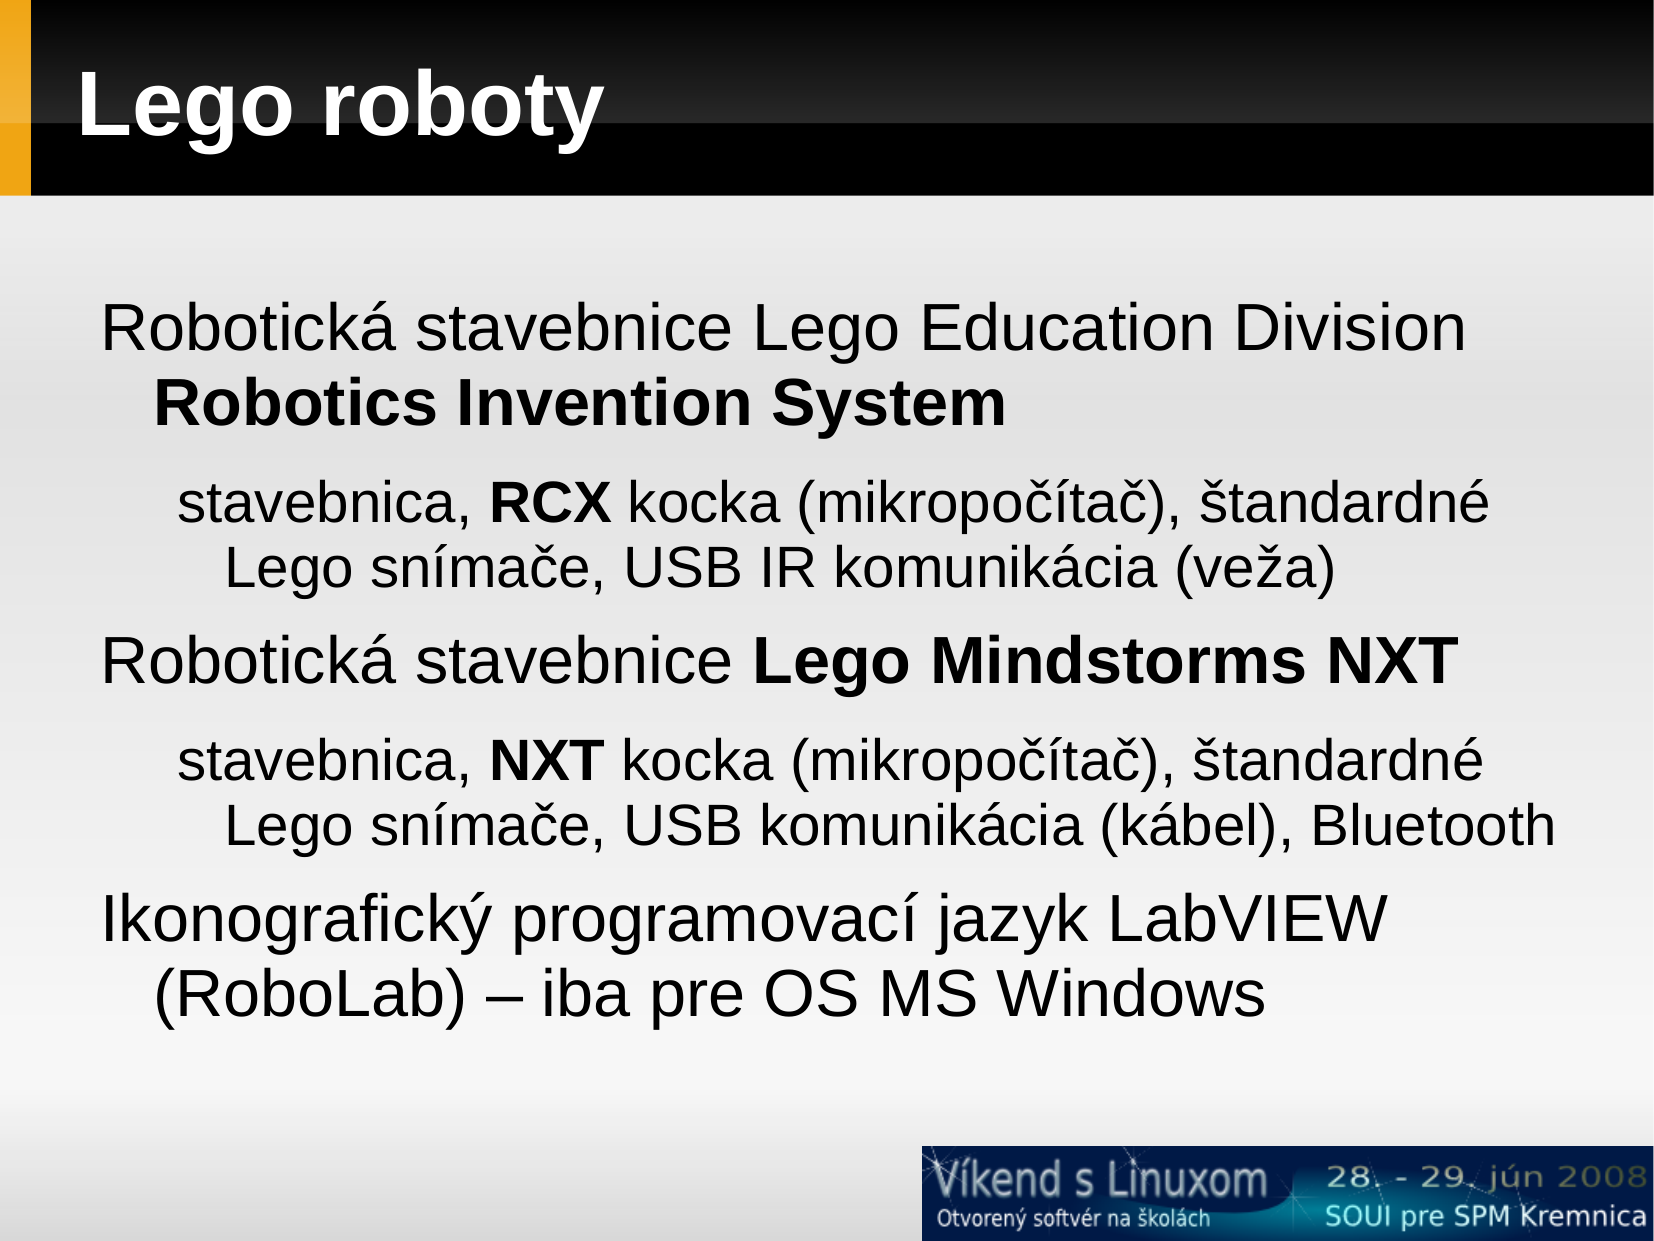

# Lego roboty
Robotická stavebnice Lego Education Division Robotics Invention System
stavebnica, RCX kocka (mikropočítač), štandardné Lego snímače, USB IR komunikácia (veža)
Robotická stavebnice Lego Mindstorms NXT
stavebnica, NXT kocka (mikropočítač), štandardné Lego snímače, USB komunikácia (kábel), Bluetooth
Ikonografický programovací jazyk LabVIEW (RoboLab) – iba pre OS MS Windows